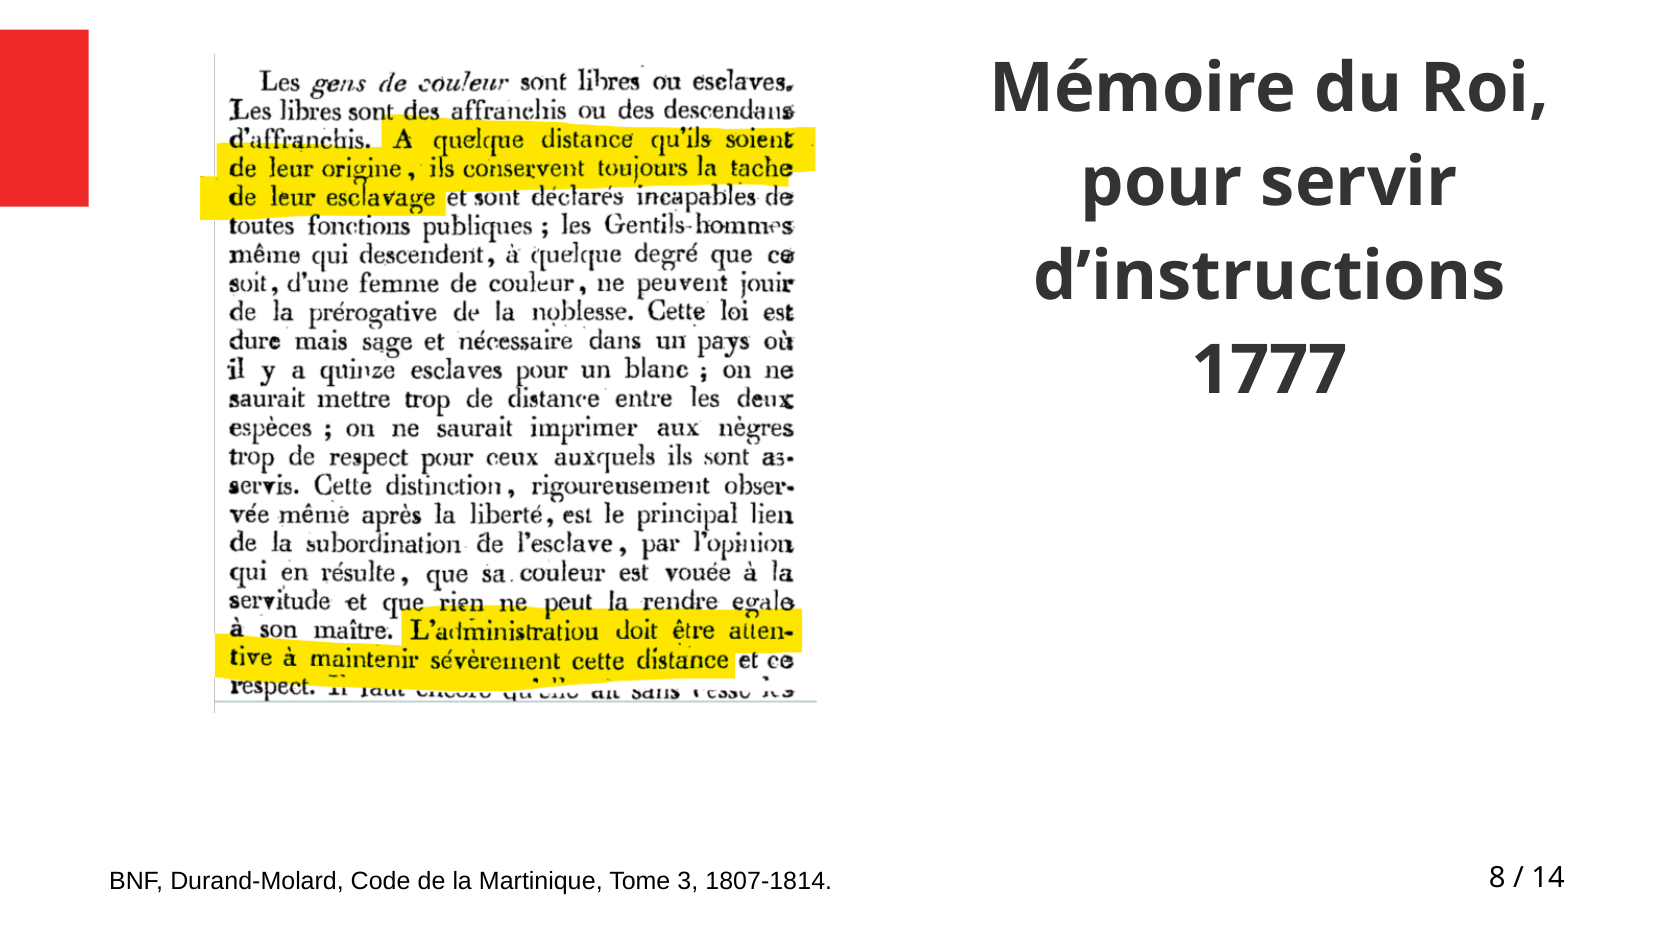

# Mémoire du Roi, pour servir d’instructions 1777
8
BNF, Durand-Molard, Code de la Martinique, Tome 3, 1807-1814.